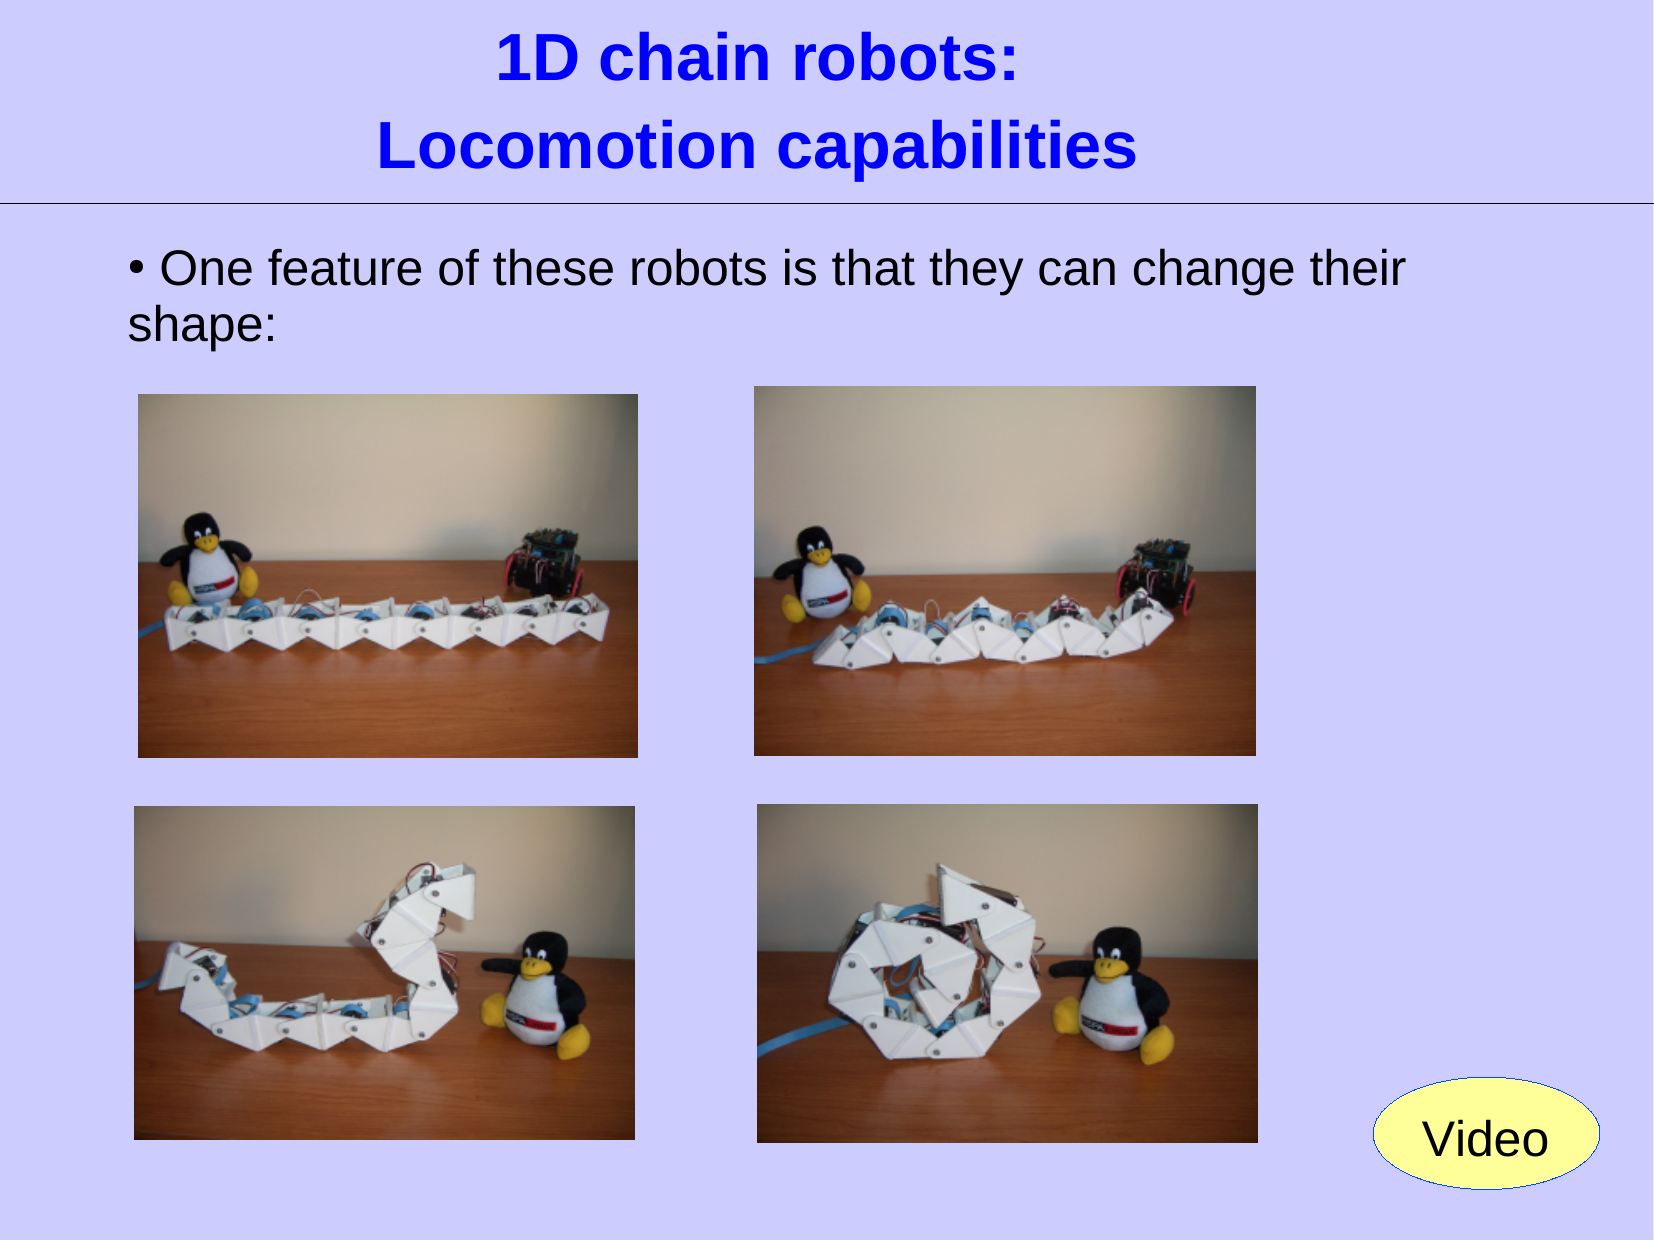

# 1D chain robots: Locomotion capabilities
 One feature of these robots is that they can change their shape:
Video